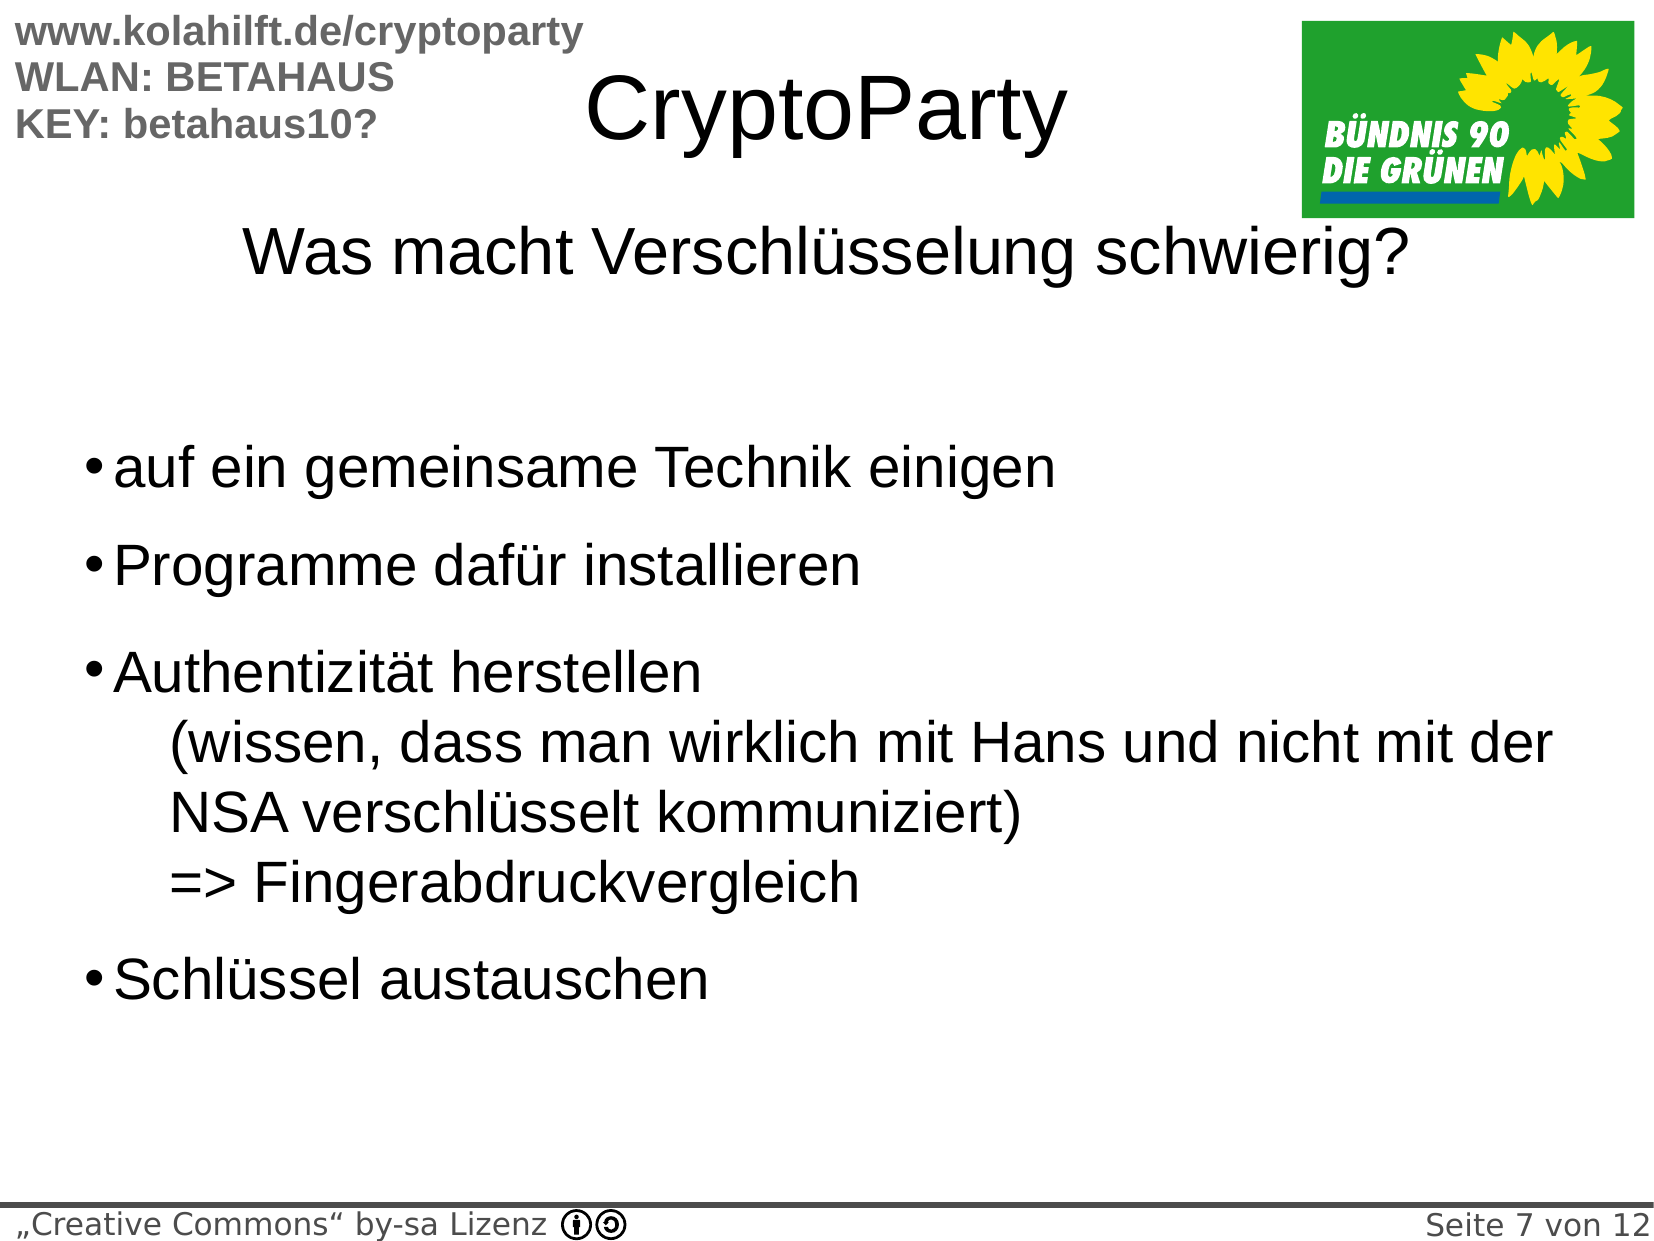

Was macht Verschlüsselung schwierig?
# auf ein gemeinsame Technik einigen
Programme dafür installieren
Authentizität herstellen
(wissen, dass man wirklich mit Hans und nicht mit der NSA verschlüsselt kommuniziert)
=> Fingerabdruckvergleich
Schlüssel austauschen